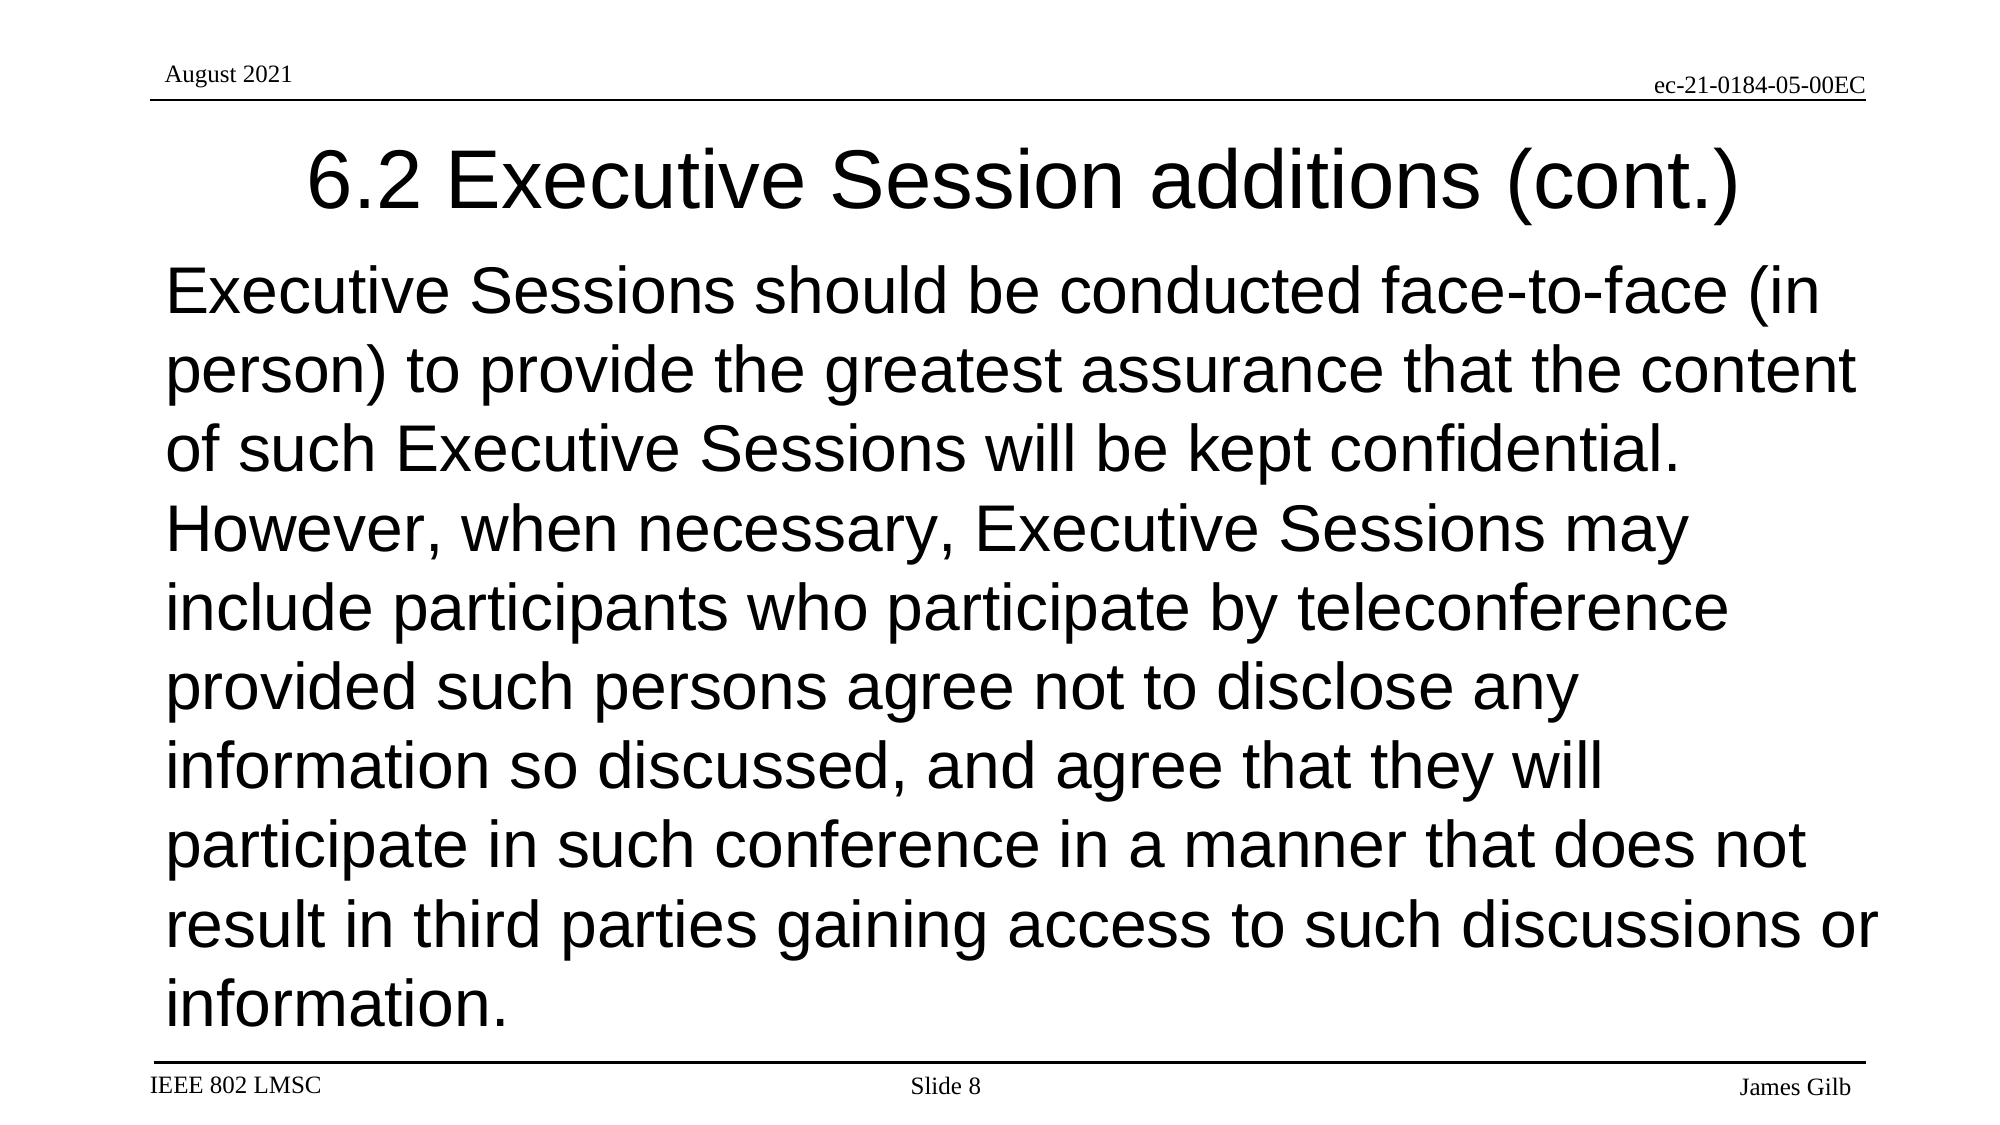

# 6.2 Executive Session additions (cont.)
Executive Sessions should be conducted face-to-face (in person) to provide the greatest assurance that the content of such Executive Sessions will be kept confidential. However, when necessary, Executive Sessions may include participants who participate by teleconference provided such persons agree not to disclose any information so discussed, and agree that they will participate in such conference in a manner that does not result in third parties gaining access to such discussions or information.
8